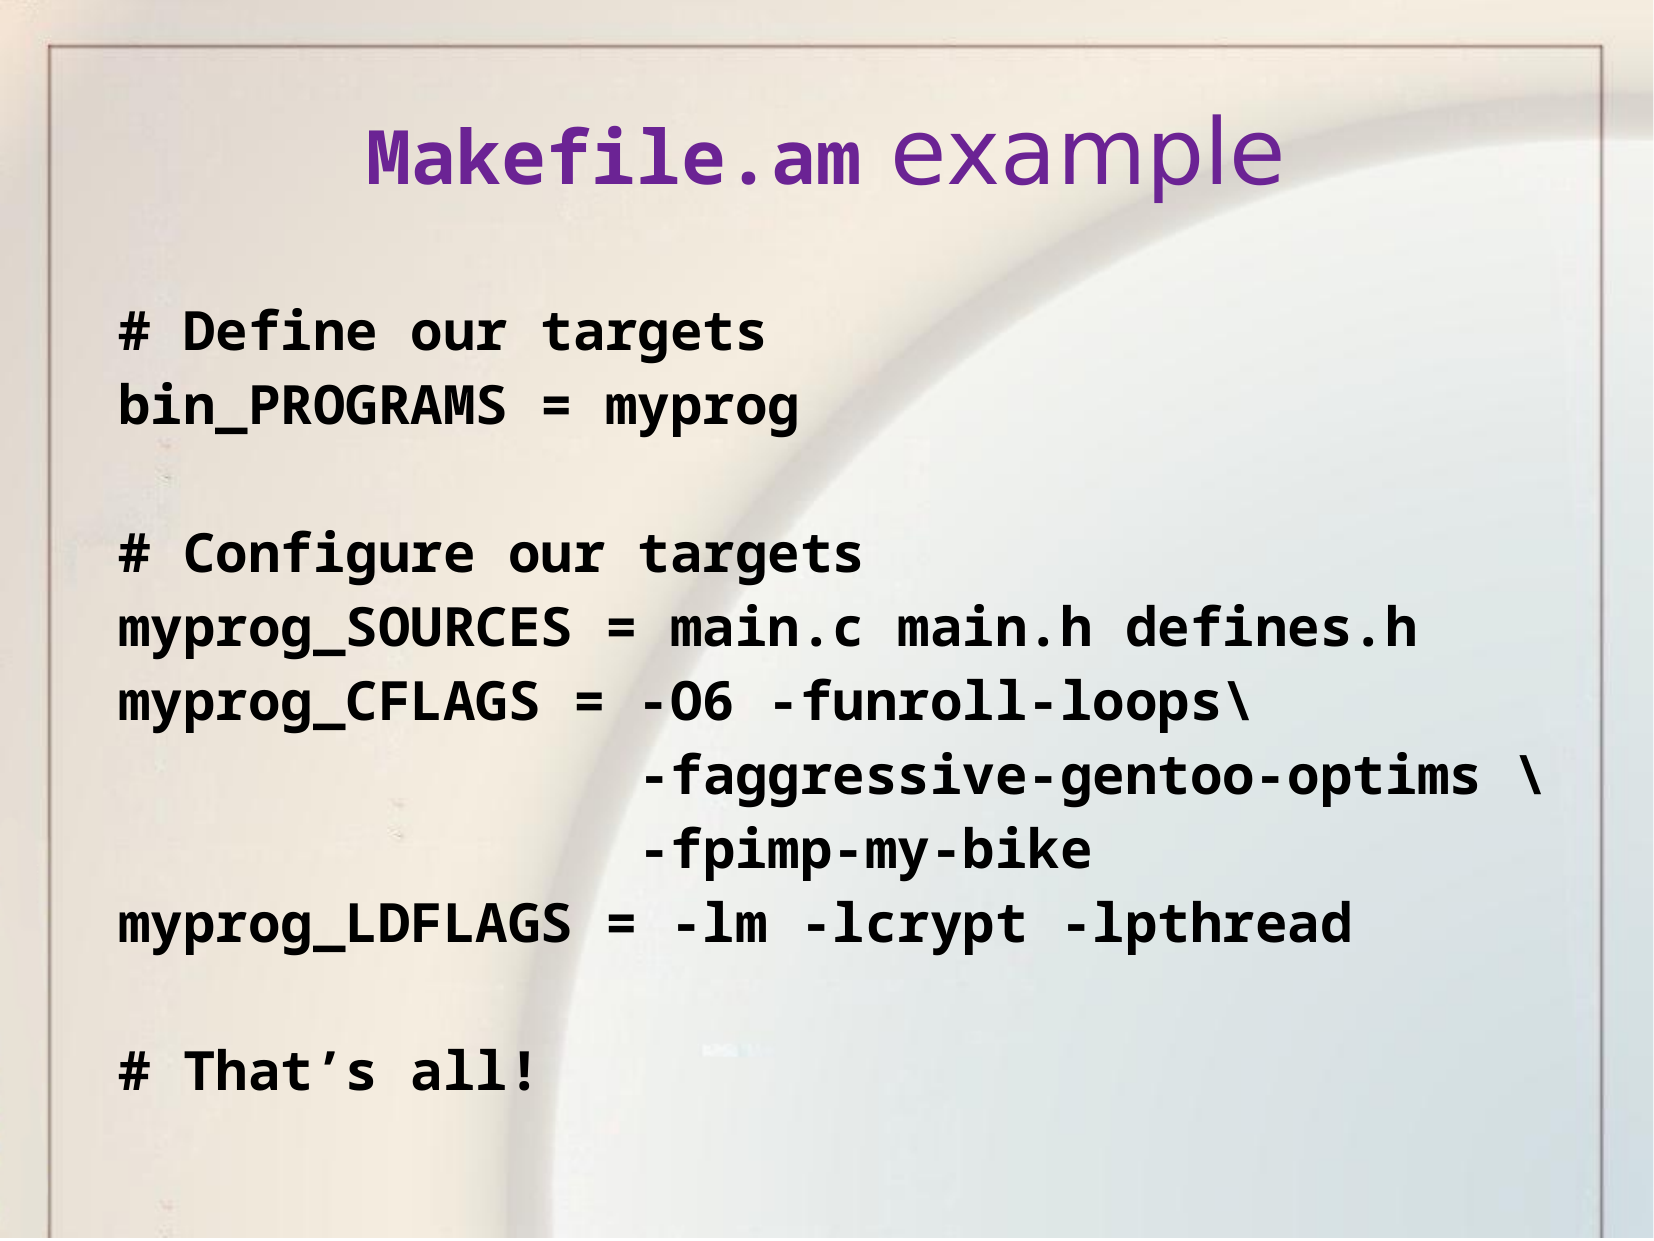

# Makefile.am example
# Define our targets
bin_PROGRAMS = myprog
# Configure our targets
myprog_SOURCES = main.c main.h defines.h
myprog_CFLAGS = -O6 -funroll-loops\
  -faggressive-gentoo-optims \
  -fpimp-my-bike
myprog_LDFLAGS = -lm -lcrypt -lpthread
# That’s all!